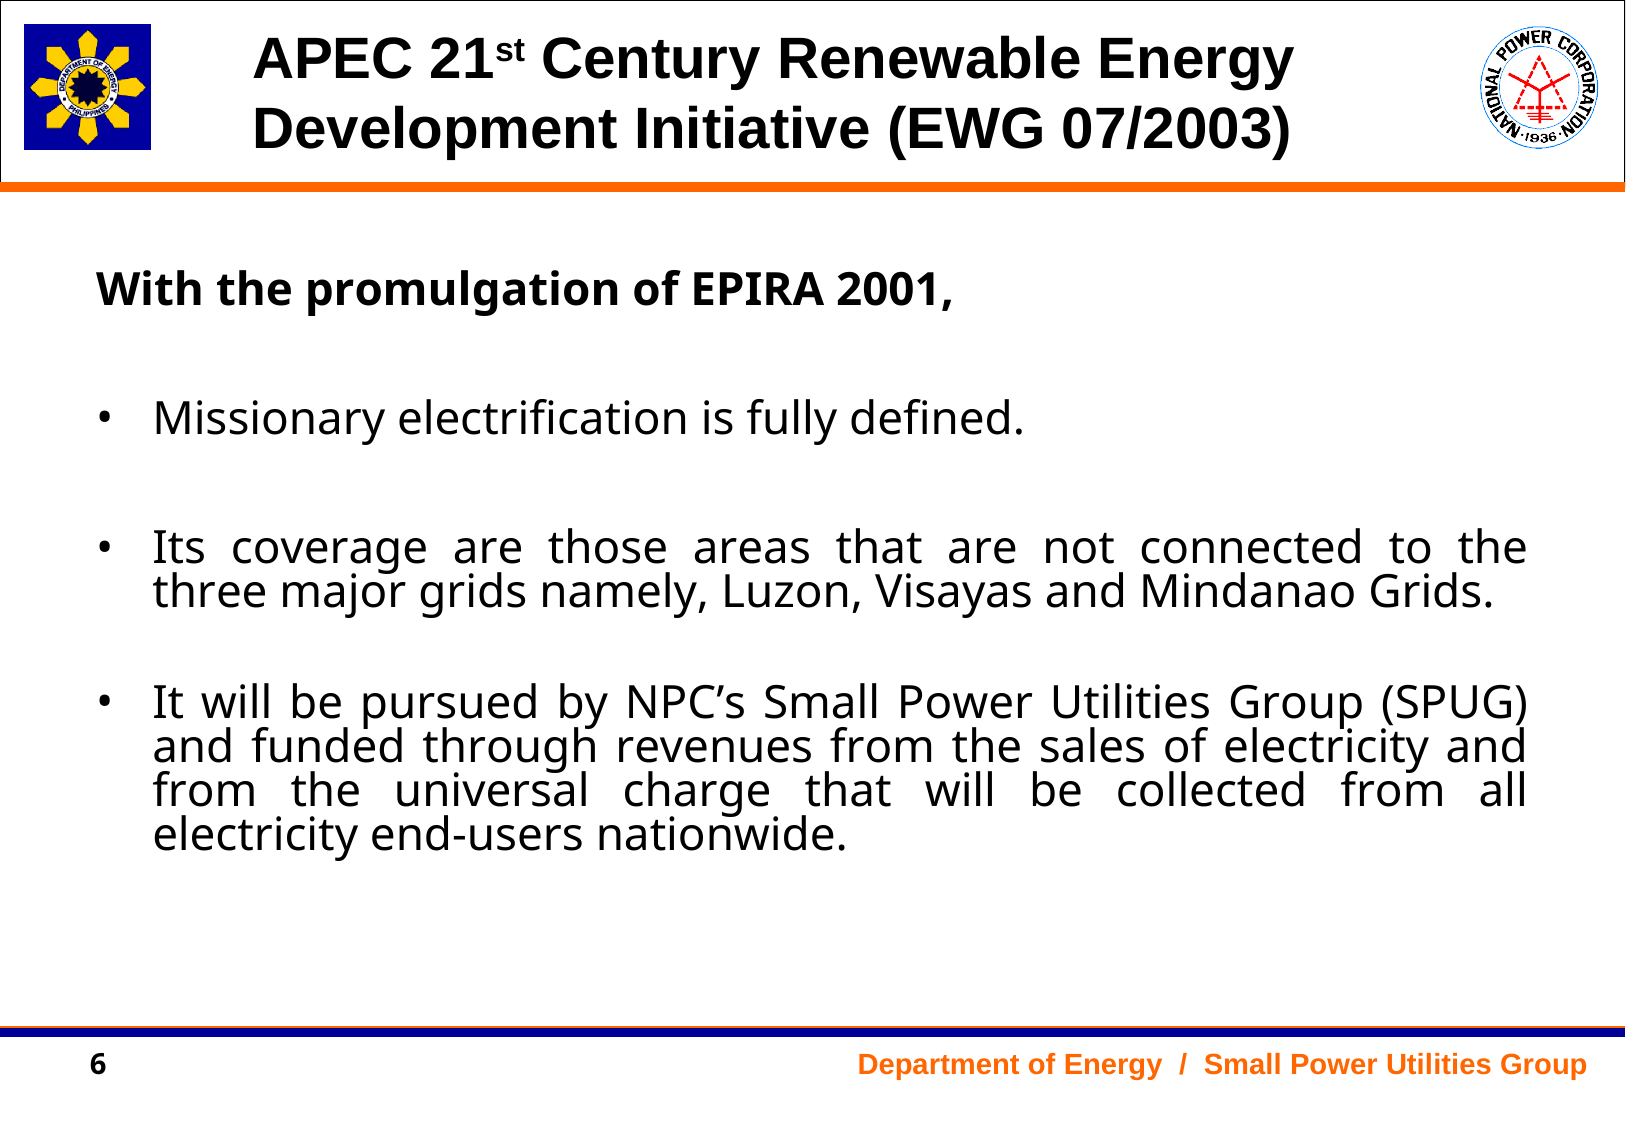

#
With the promulgation of EPIRA 2001,
Missionary electrification is fully defined.
Its coverage are those areas that are not connected to the three major grids namely, Luzon, Visayas and Mindanao Grids.
It will be pursued by NPC’s Small Power Utilities Group (SPUG) and funded through revenues from the sales of electricity and from the universal charge that will be collected from all electricity end-users nationwide.
6